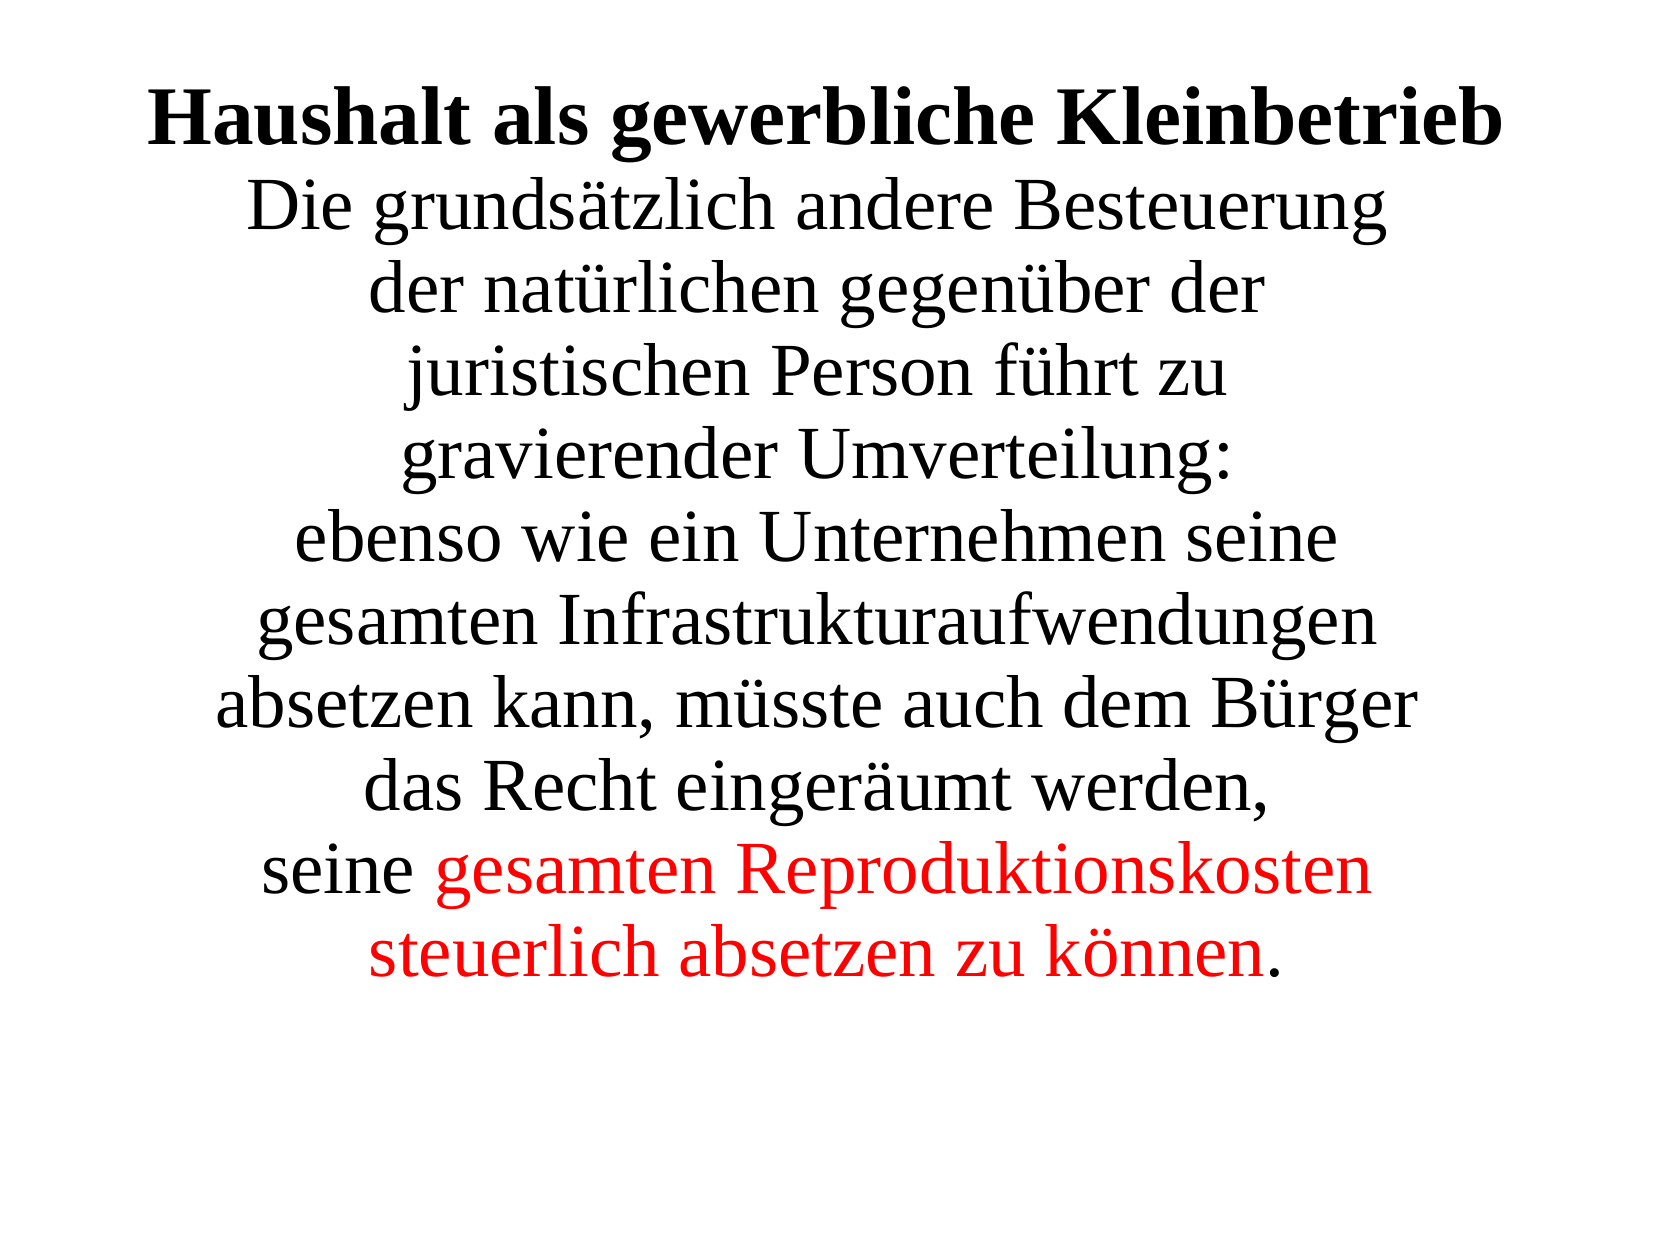

Haushalt als gewerbliche Kleinbetrieb
Die grundsätzlich andere Besteuerung
der natürlichen gegenüber der
juristischen Person führt zu
gravierender Umverteilung:
ebenso wie ein Unternehmen seine
gesamten Infrastrukturaufwendungen
absetzen kann, müsste auch dem Bürger
das Recht eingeräumt werden,
seine gesamten Reproduktionskosten
steuerlich absetzen zu können.